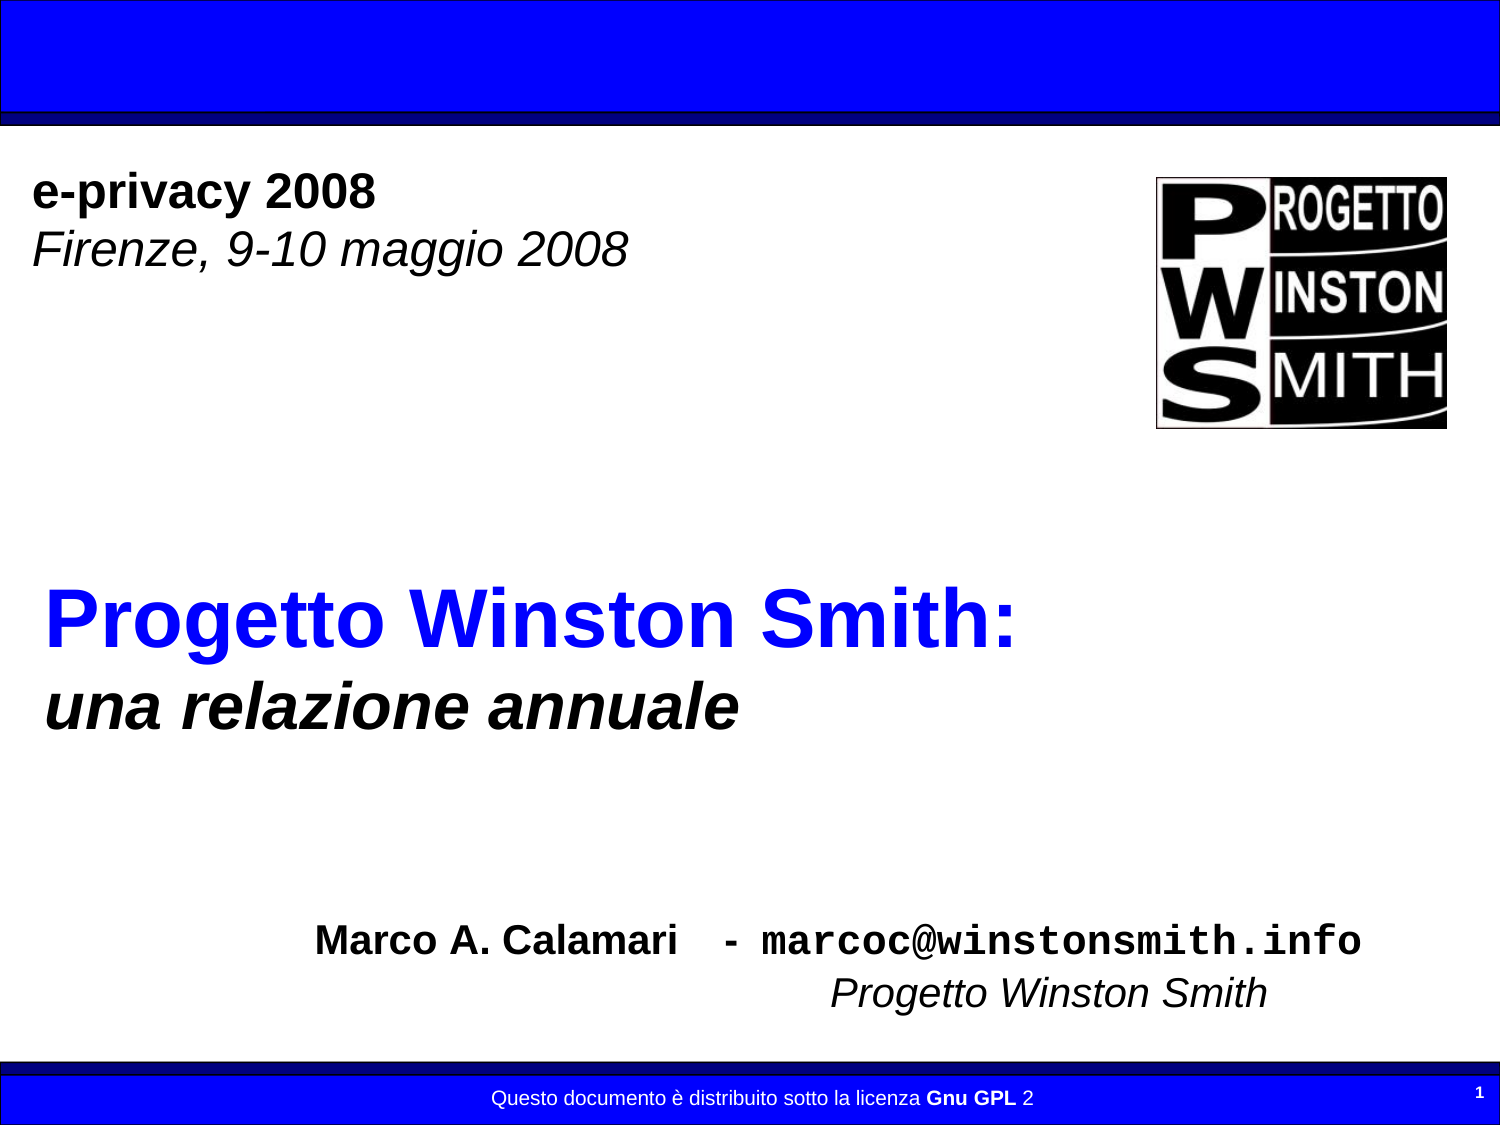

e-privacy 2008
Firenze, 9-10 maggio 2008
Progetto Winston Smith:
una relazione annuale
Marco A. Calamari - marcoc@winstonsmith.info
 							Progetto Winston Smith